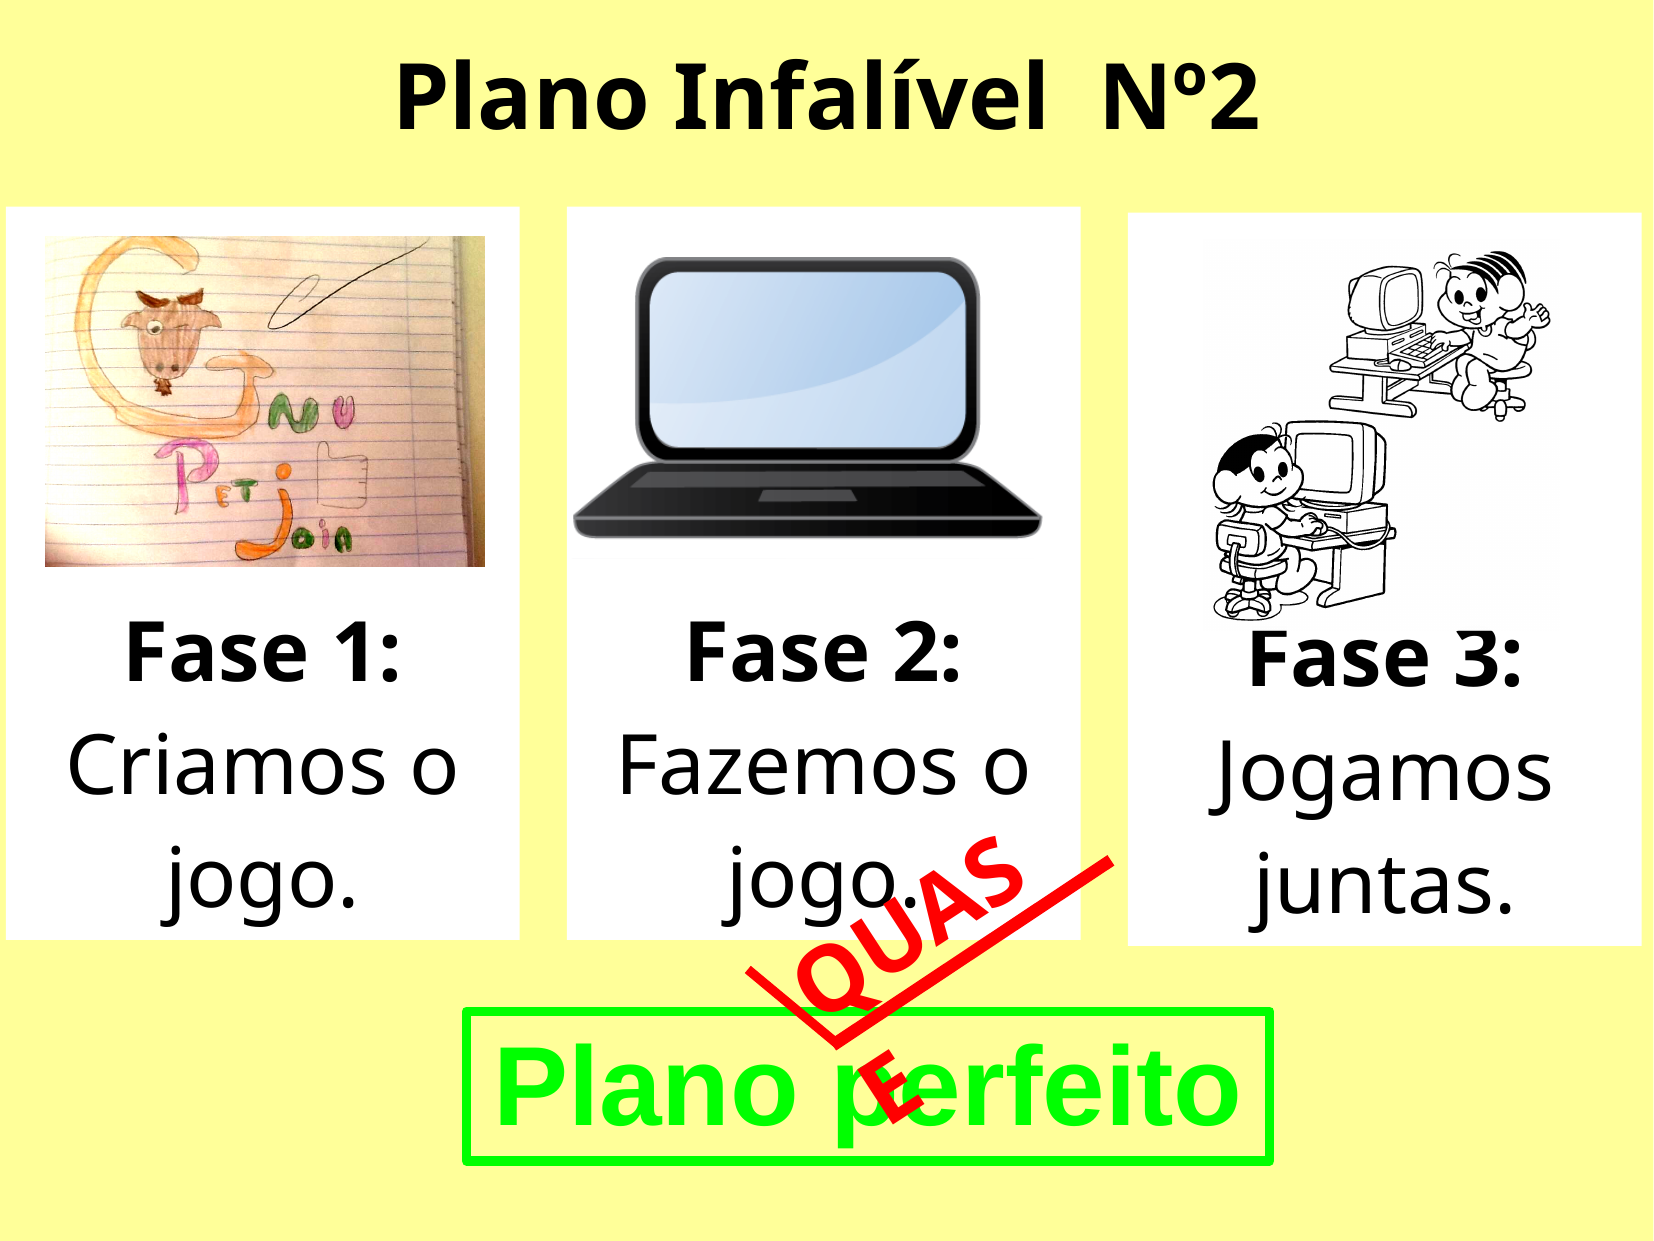

# Plano Infalível Nº2
Fase 1:
Criamos o jogo.
Fase 2:
Fazemos o jogo.
Fase 3:
Jogamos juntas.
QUASE
Plano perfeito